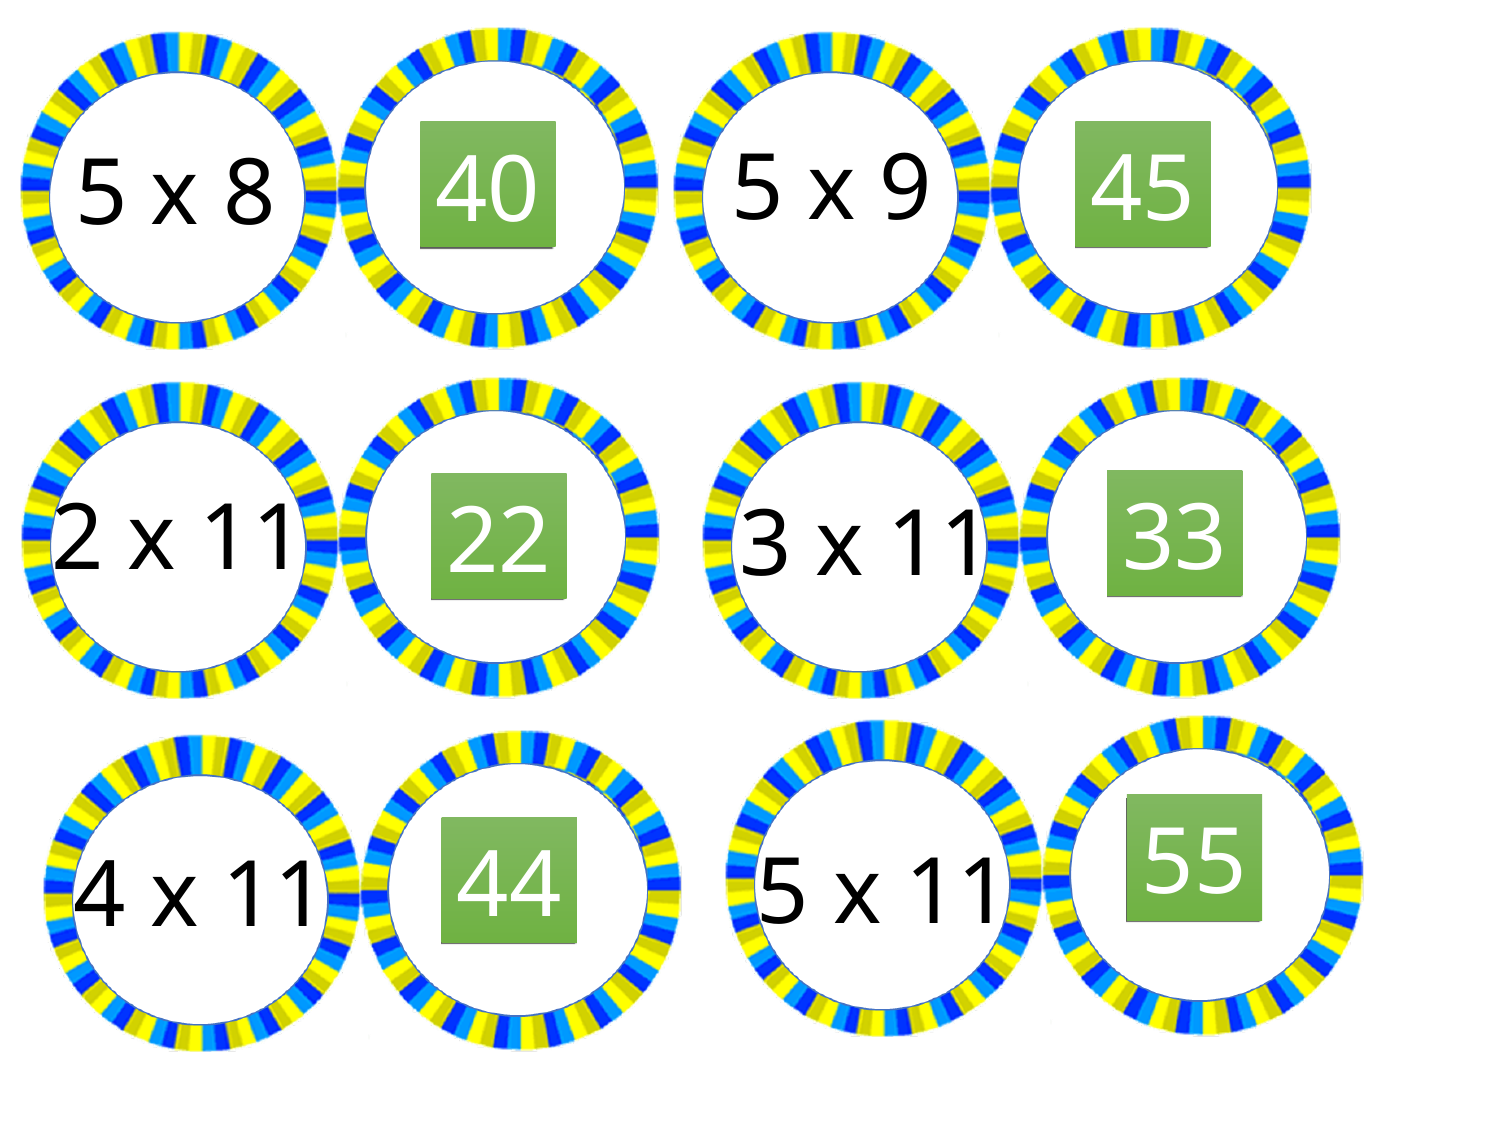

5 x 9
45
40
 5 x 8
33
2 x 11
22
3 x 11
55
44
 5 x 11
4 x 11